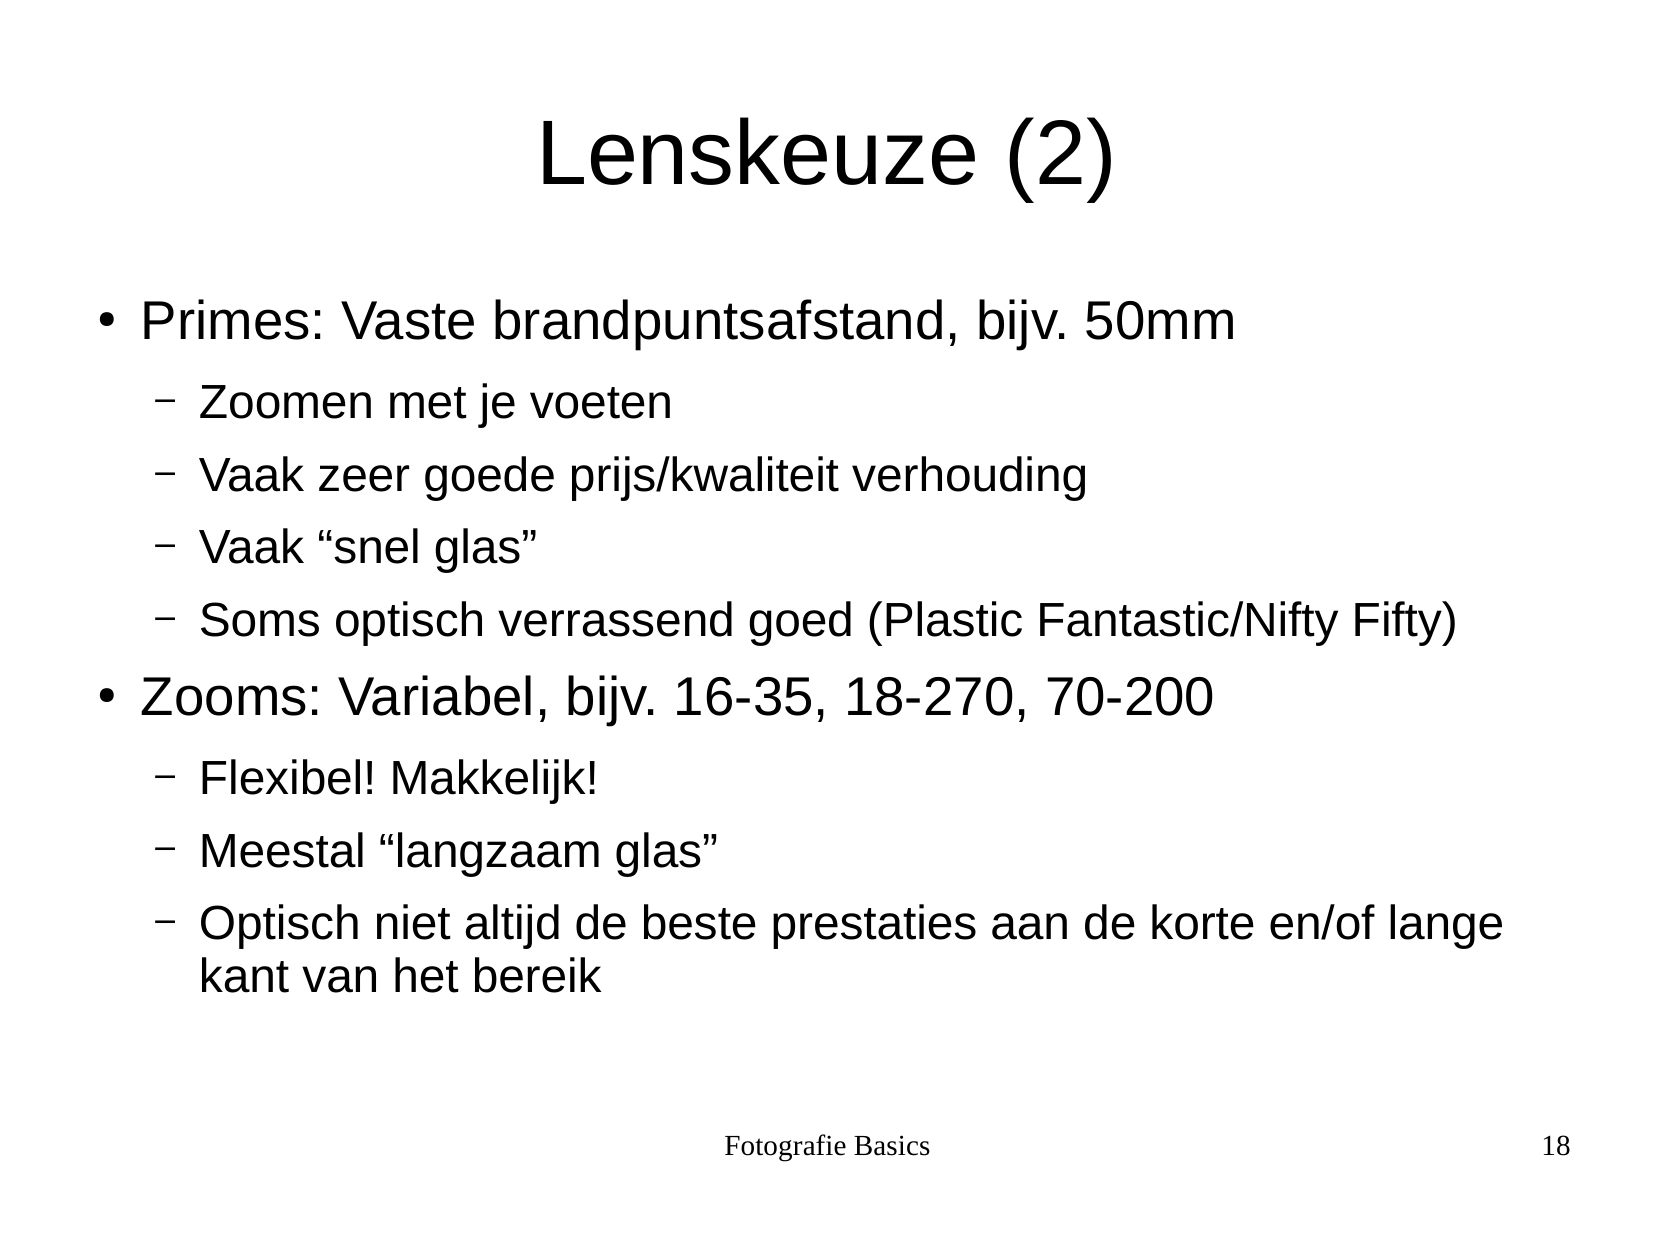

# Lenskeuze (2)
Primes: Vaste brandpuntsafstand, bijv. 50mm
Zoomen met je voeten
Vaak zeer goede prijs/kwaliteit verhouding
Vaak “snel glas”
Soms optisch verrassend goed (Plastic Fantastic/Nifty Fifty)
Zooms: Variabel, bijv. 16-35, 18-270, 70-200
Flexibel! Makkelijk!
Meestal “langzaam glas”
Optisch niet altijd de beste prestaties aan de korte en/of lange kant van het bereik
Fotografie Basics
18